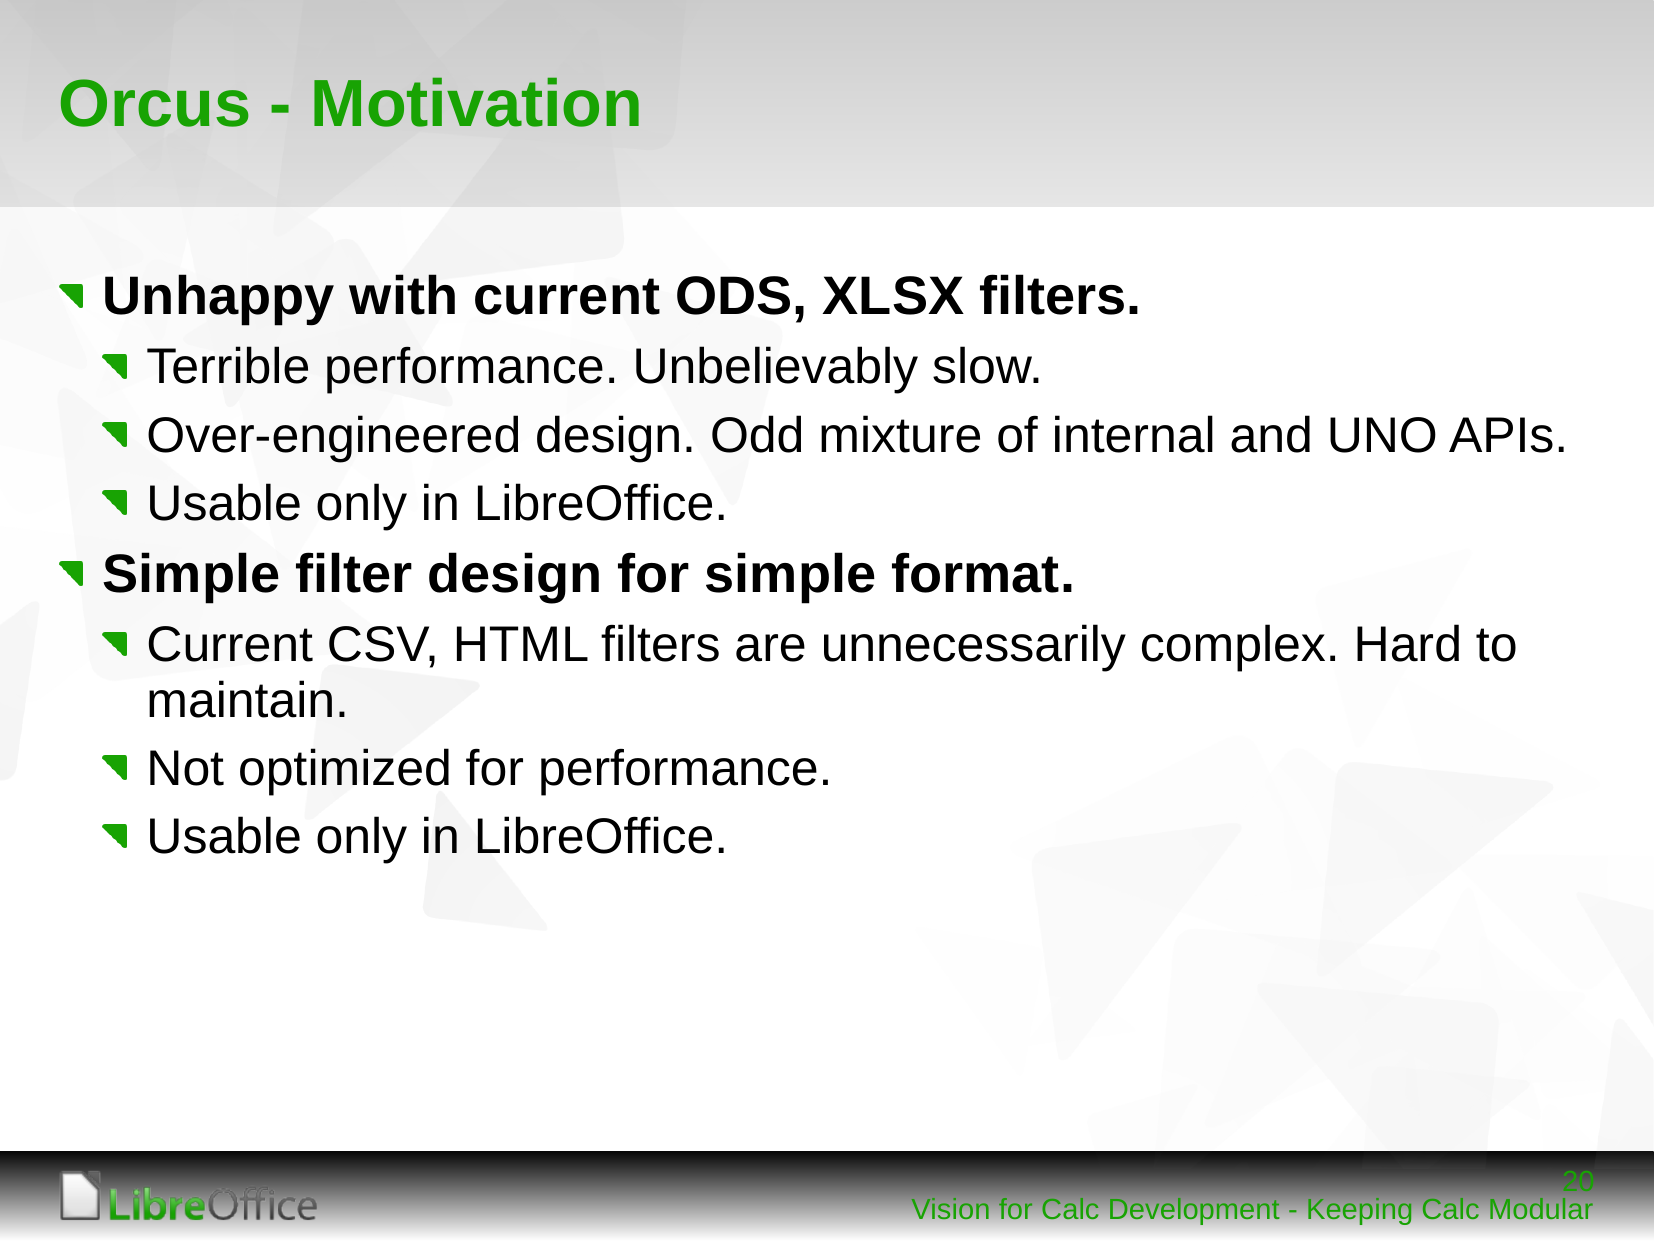

# Orcus - Motivation
Unhappy with current ODS, XLSX filters.
Terrible performance. Unbelievably slow.
Over-engineered design. Odd mixture of internal and UNO APIs.
Usable only in LibreOffice.
Simple filter design for simple format.
Current CSV, HTML filters are unnecessarily complex. Hard to maintain.
Not optimized for performance.
Usable only in LibreOffice.
20
Vision for Calc Development - Keeping Calc Modular